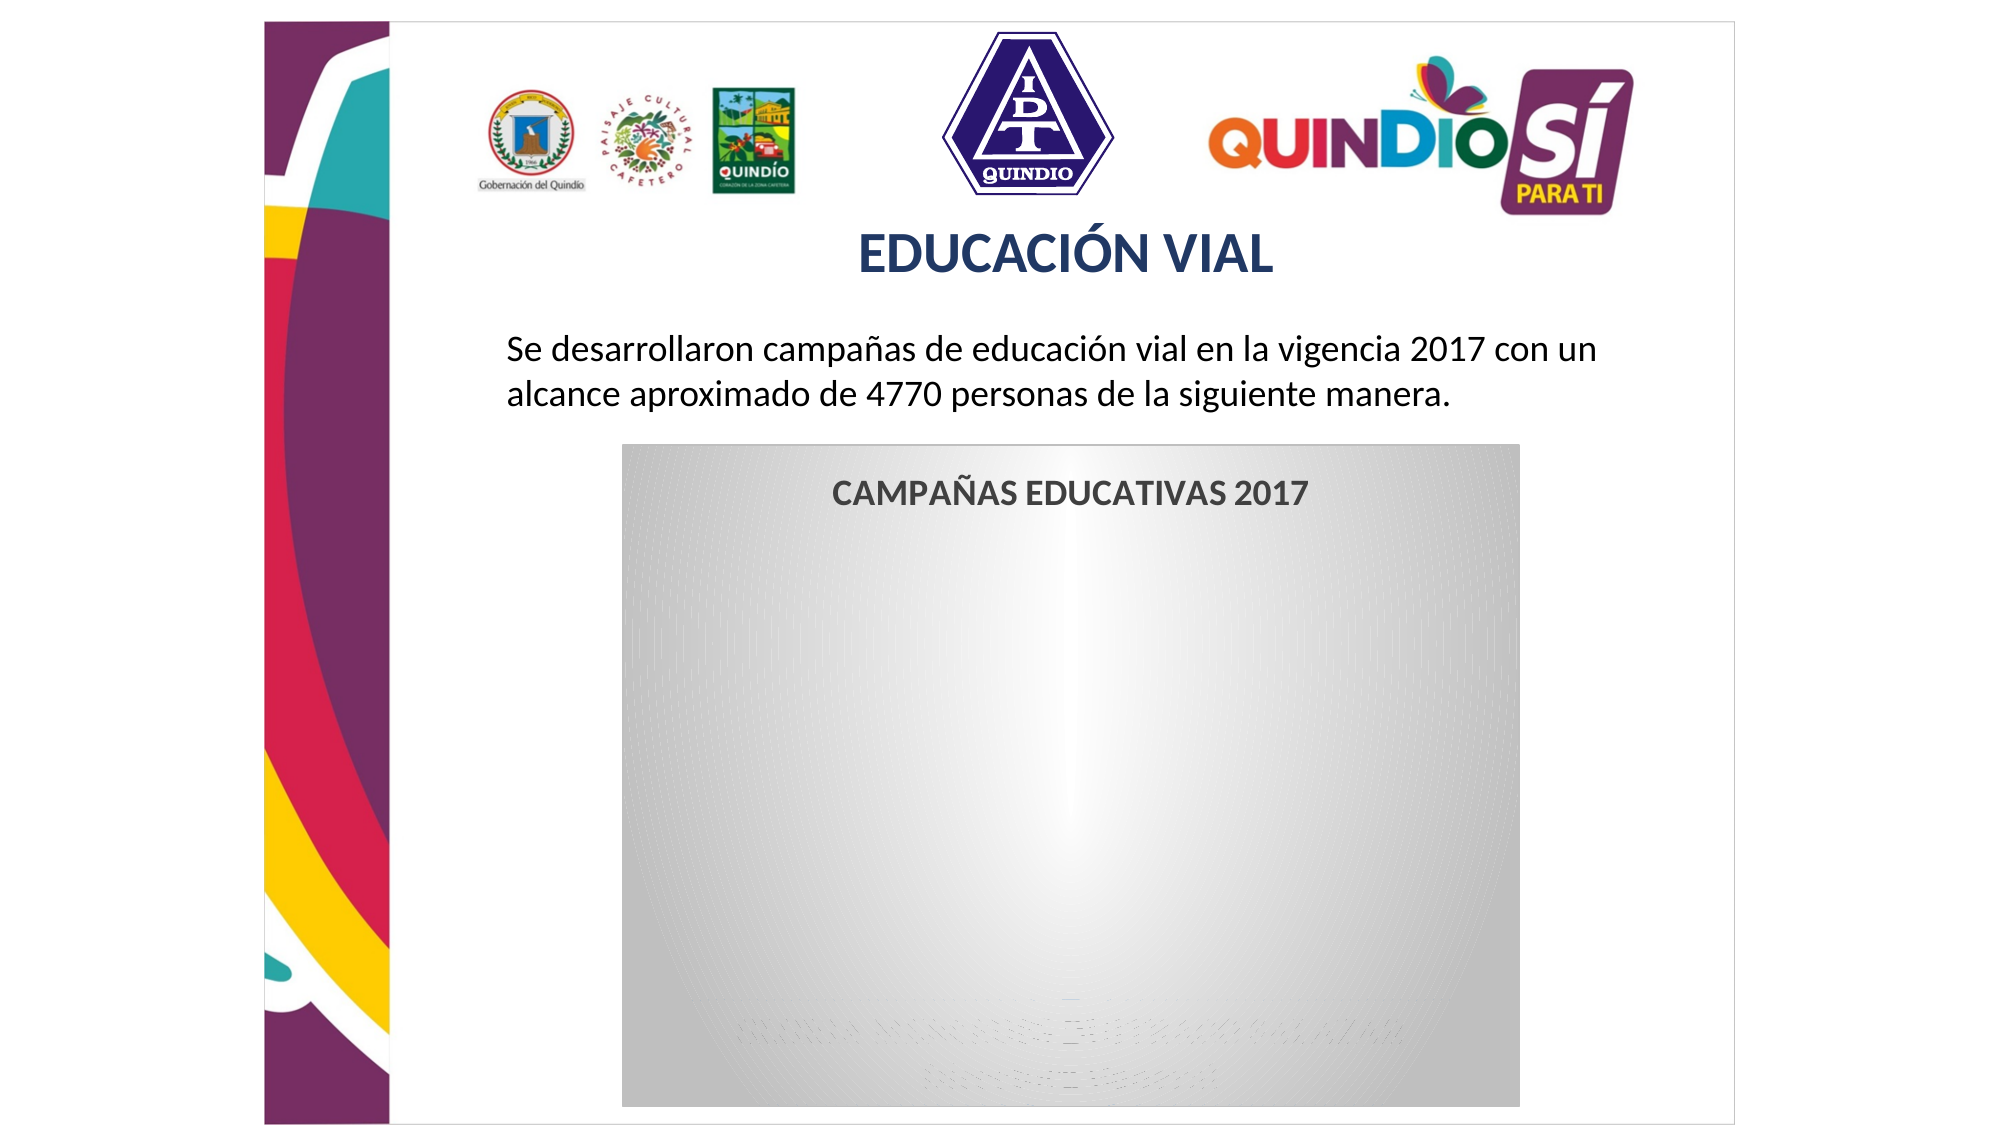

EDUCACIÓN VIAL
Se desarrollaron campañas de educación vial en la vigencia 2017 con un alcance aproximado de 4770 personas de la siguiente manera.
[unsupported chart]
GLORIA MERCEDES BUITRAGO SALAZAR
Directora General